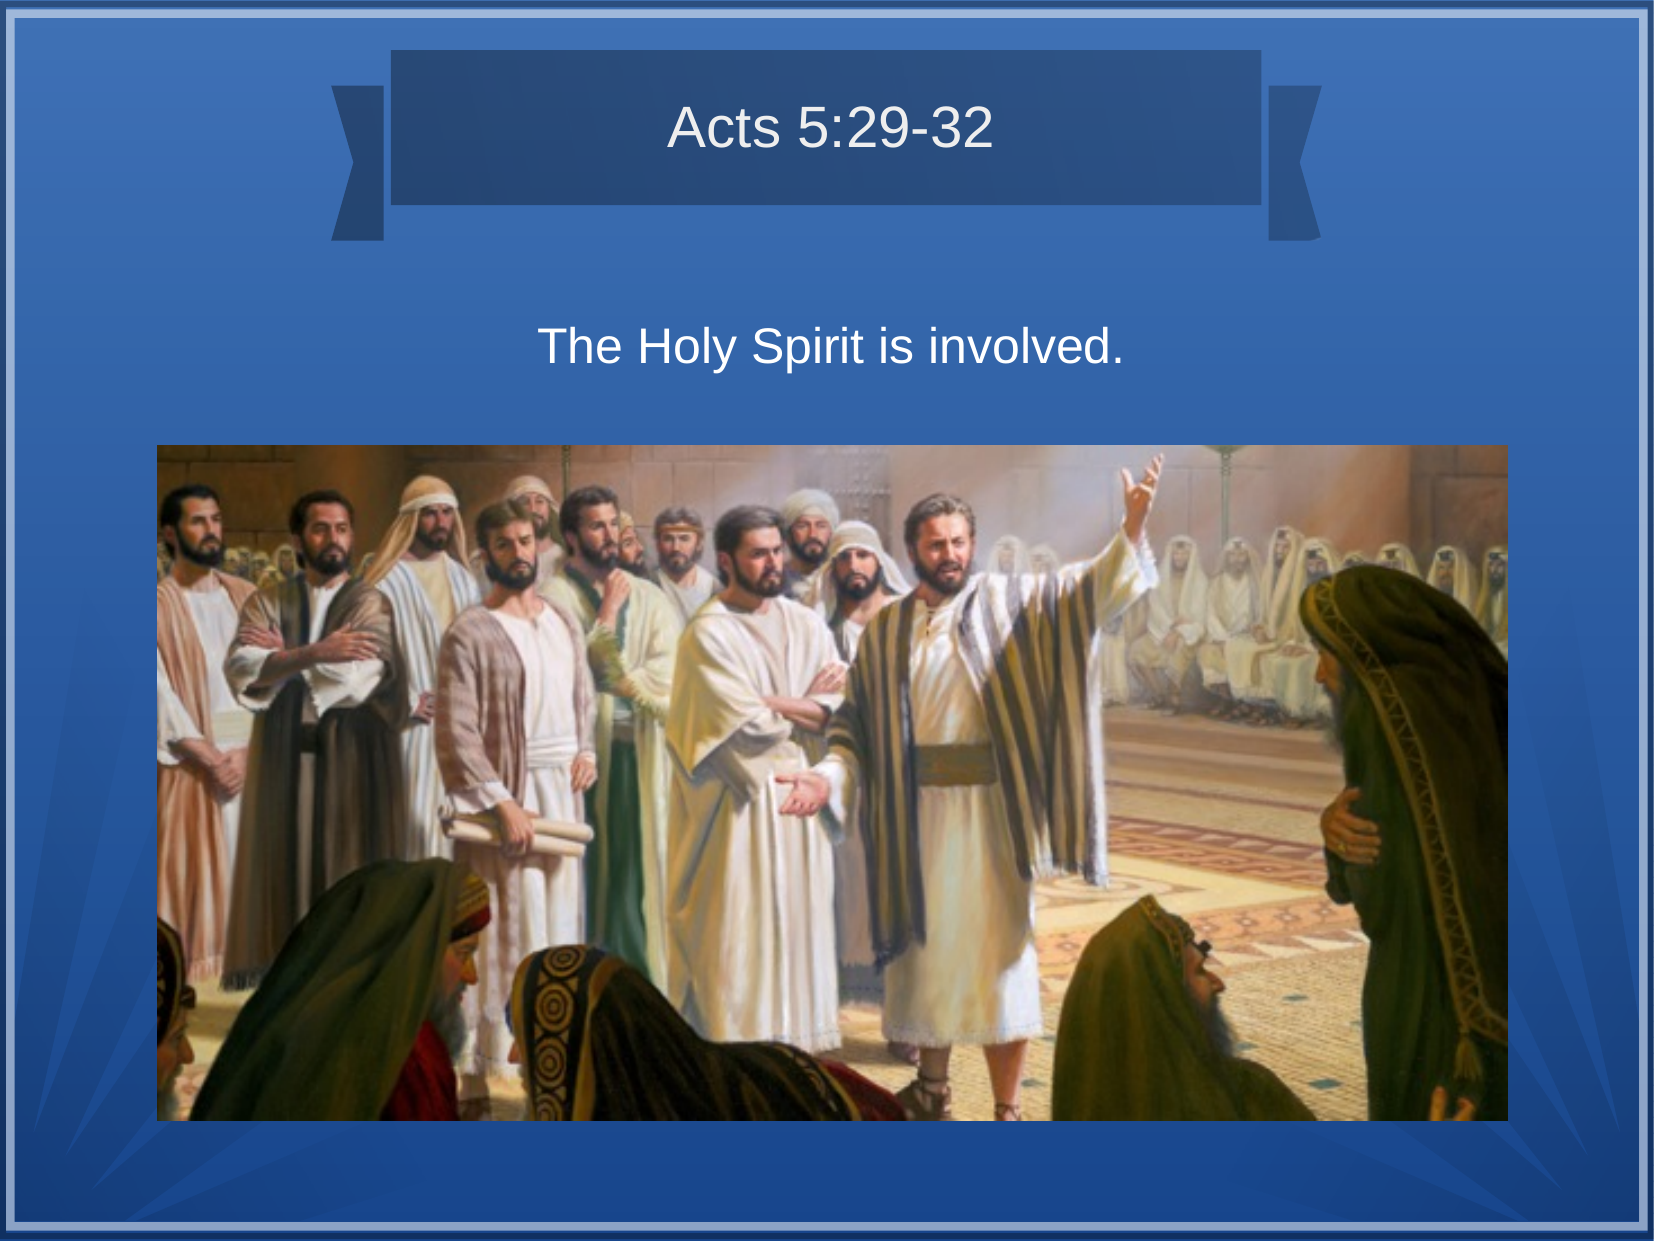

Acts 5:29-32
The Holy Spirit is involved.